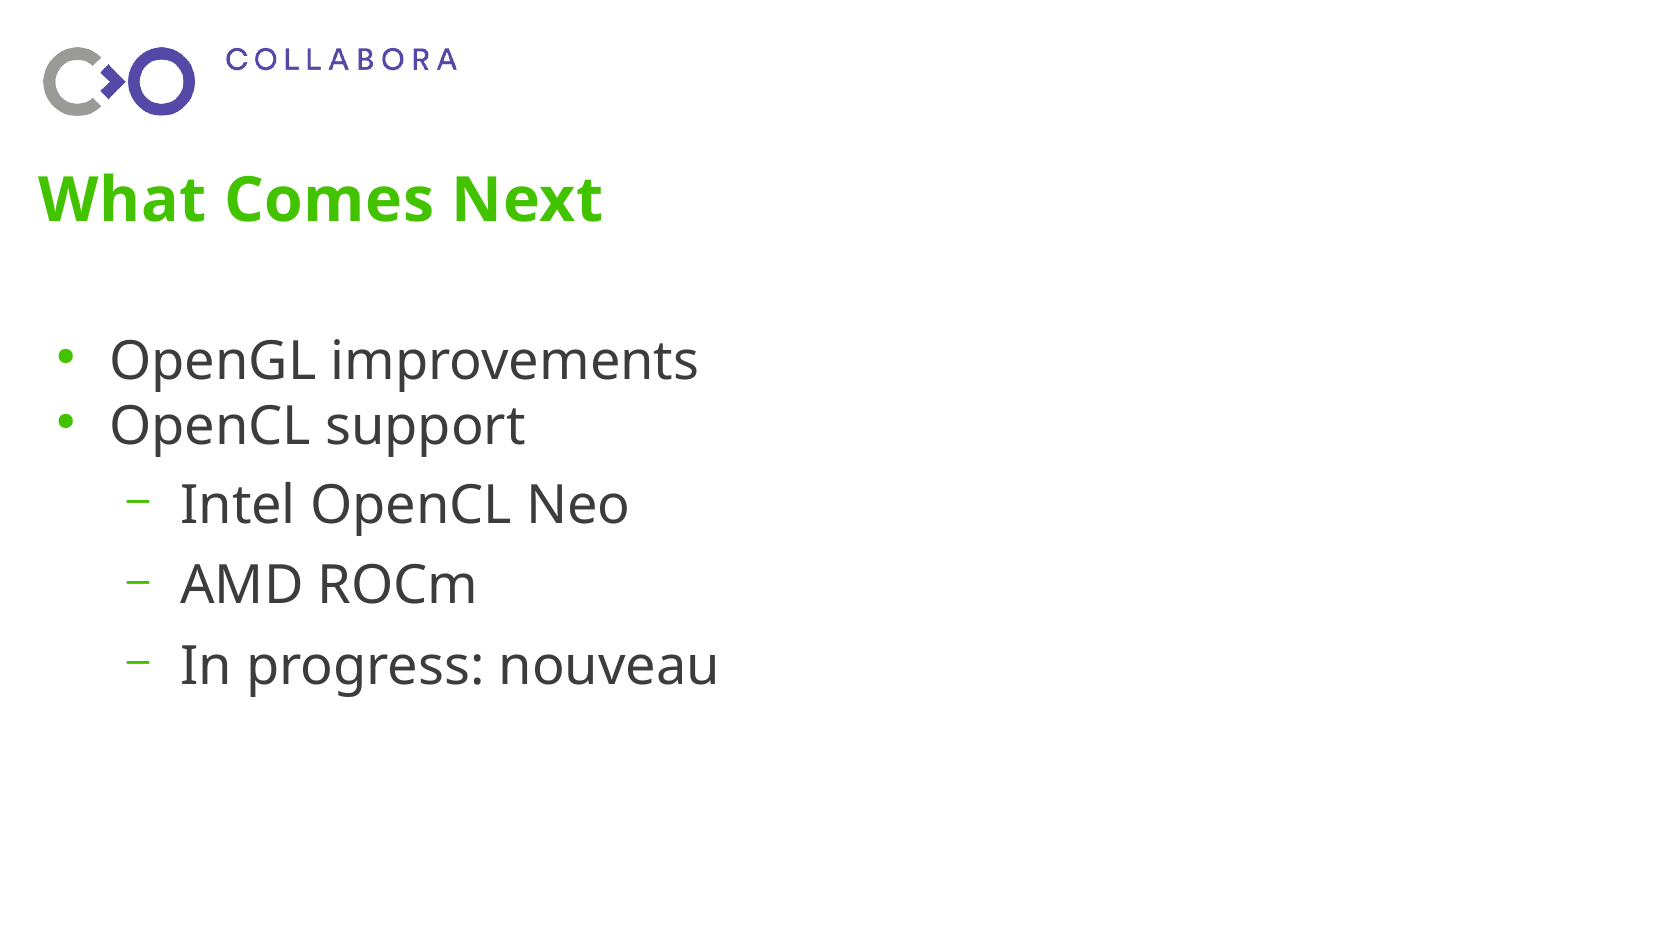

# What Comes Next
OpenGL improvements
OpenCL support
Intel OpenCL Neo
AMD ROCm
In progress: nouveau